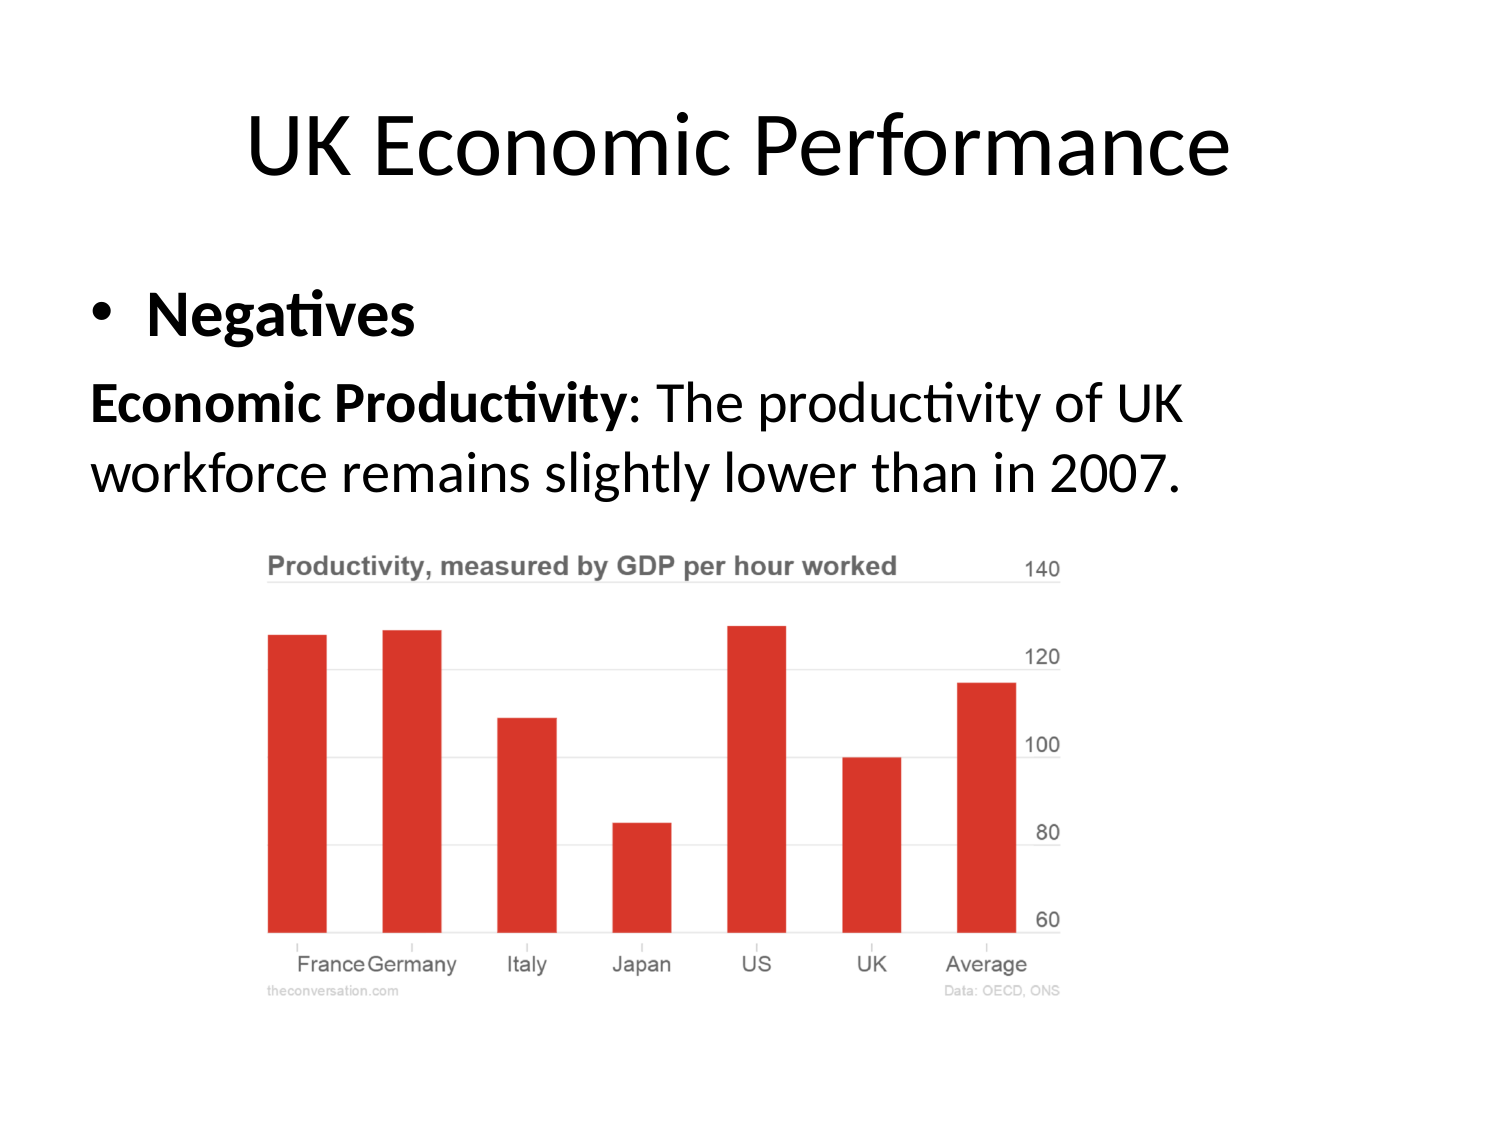

# UK Economic Performance
Negatives
Economic Productivity: The productivity of UK workforce remains slightly lower than in 2007.